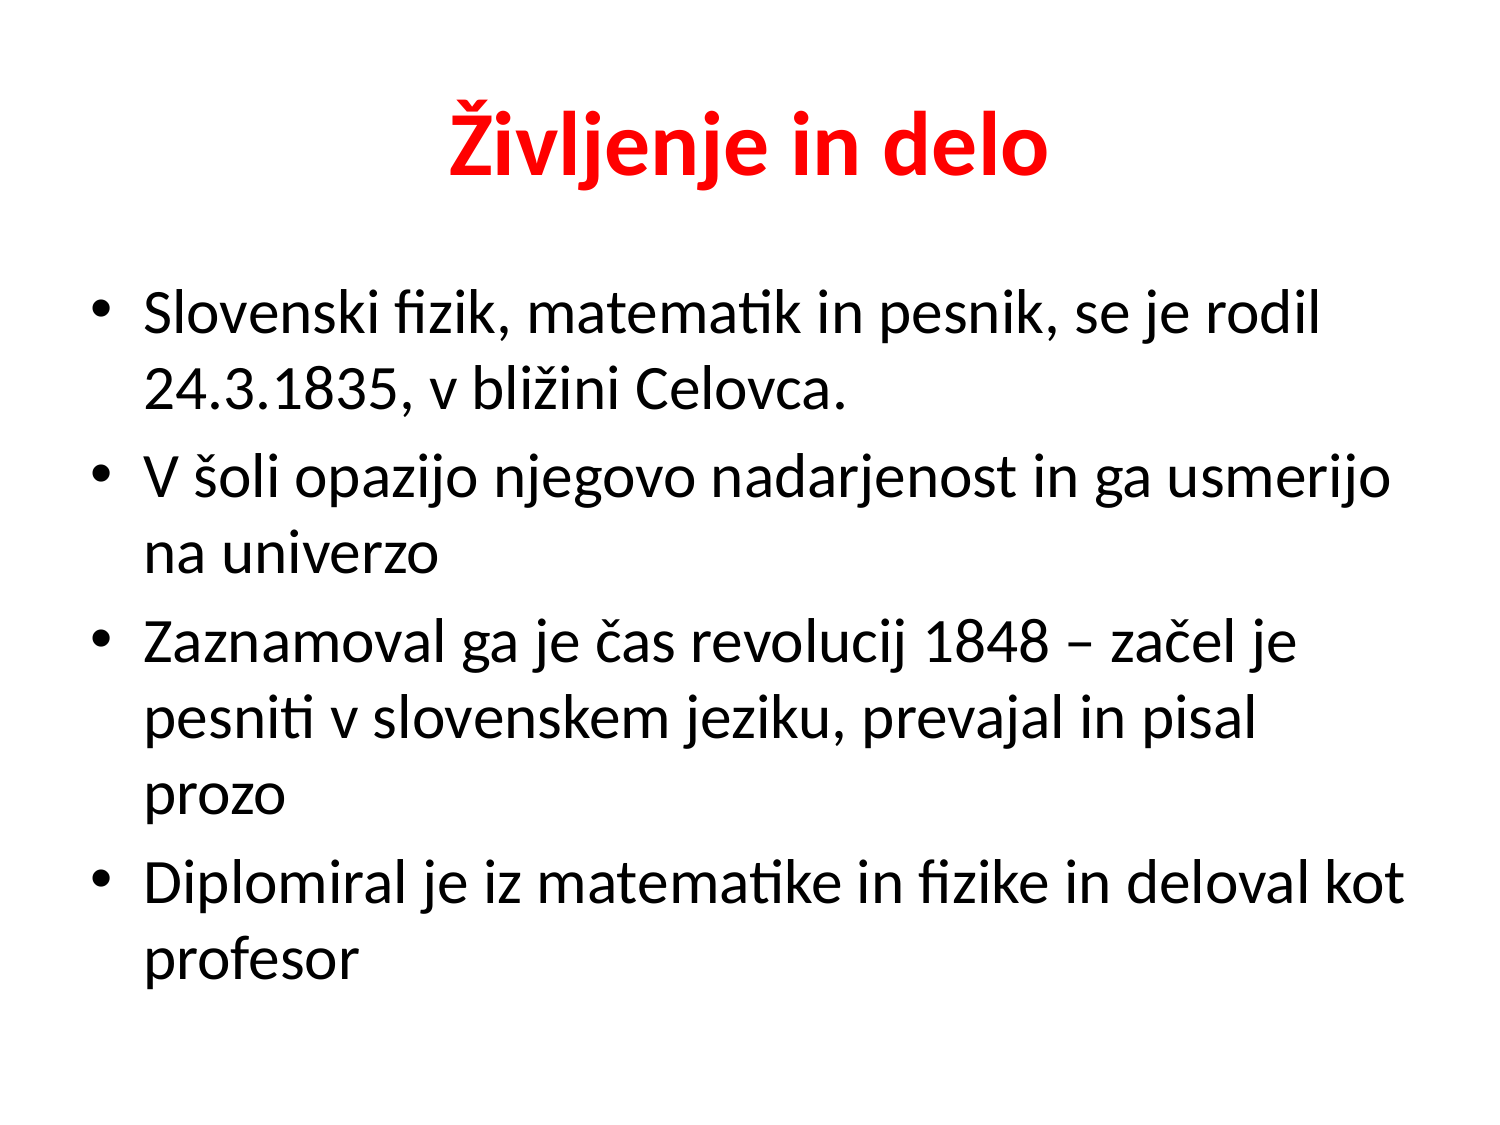

# Življenje in delo
Slovenski fizik, matematik in pesnik, se je rodil 24.3.1835, v bližini Celovca.
V šoli opazijo njegovo nadarjenost in ga usmerijo na univerzo
Zaznamoval ga je čas revolucij 1848 – začel je pesniti v slovenskem jeziku, prevajal in pisal prozo
Diplomiral je iz matematike in fizike in deloval kot profesor